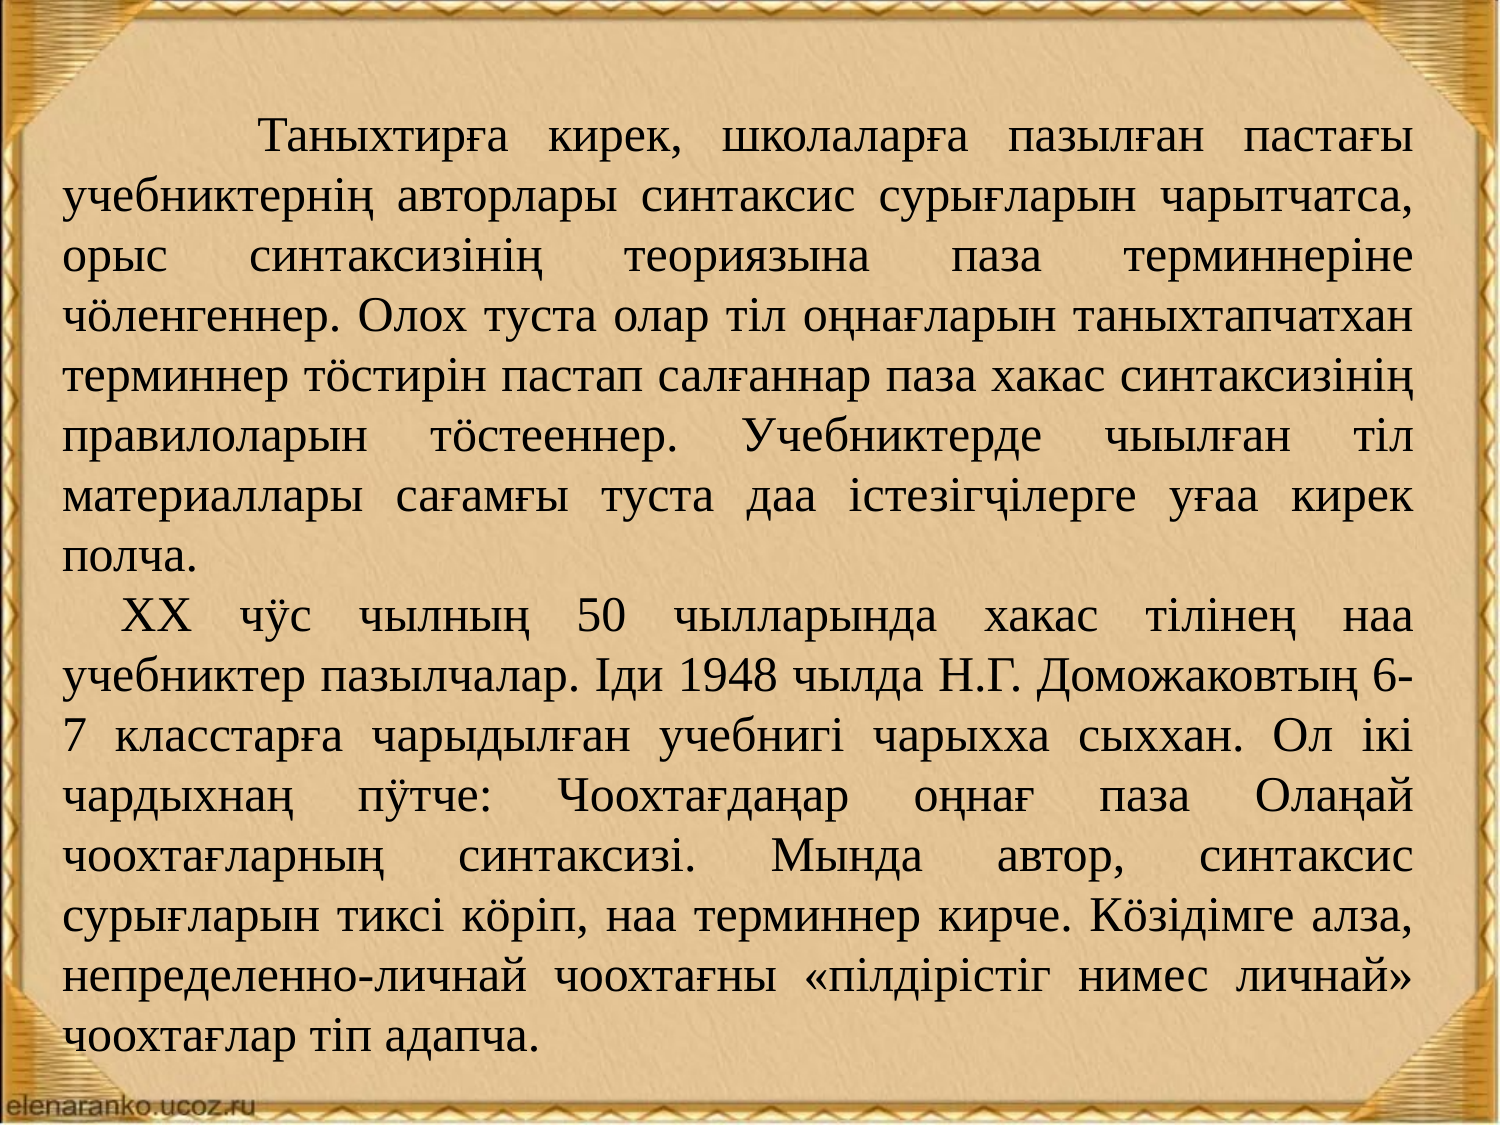

Таныхтирға кирек, школаларға пазылған пастағы учебниктернің авторлары синтаксис сурығларын чарытчатса, орыс синтаксизінің теориязына паза терминнеріне чӧленгеннер. Олох туста олар тіл оңнағларын таныхтапчатхан терминнер тӧстирін пастап салғаннар паза хакас синтаксизінің правилоларын тӧстееннер. Учебниктерде чыылған тіл материаллары сағамғы туста даа істезігҷілерге уғаа кирек полча.
ХХ чӱс чылның 50 чылларында хакас тілінең наа учебниктер пазылчалар. Іди 1948 чылда Н.Г. Доможаковтың 6-7 класстарға чарыдылған учебнигі чарыхха сыххан. Ол ікі чардыхнаң пӱтче: Чоохтағдаңар оңнағ паза Олаңай чоохтағларның синтаксизі. Мында автор, синтаксис сурығларын тиксі кӧріп, наа терминнер кирче. Кӧзідімге алза, непределенно-личнай чоохтағны «пілдірістіг нимес личнай» чоохтағлар тіп адапча.